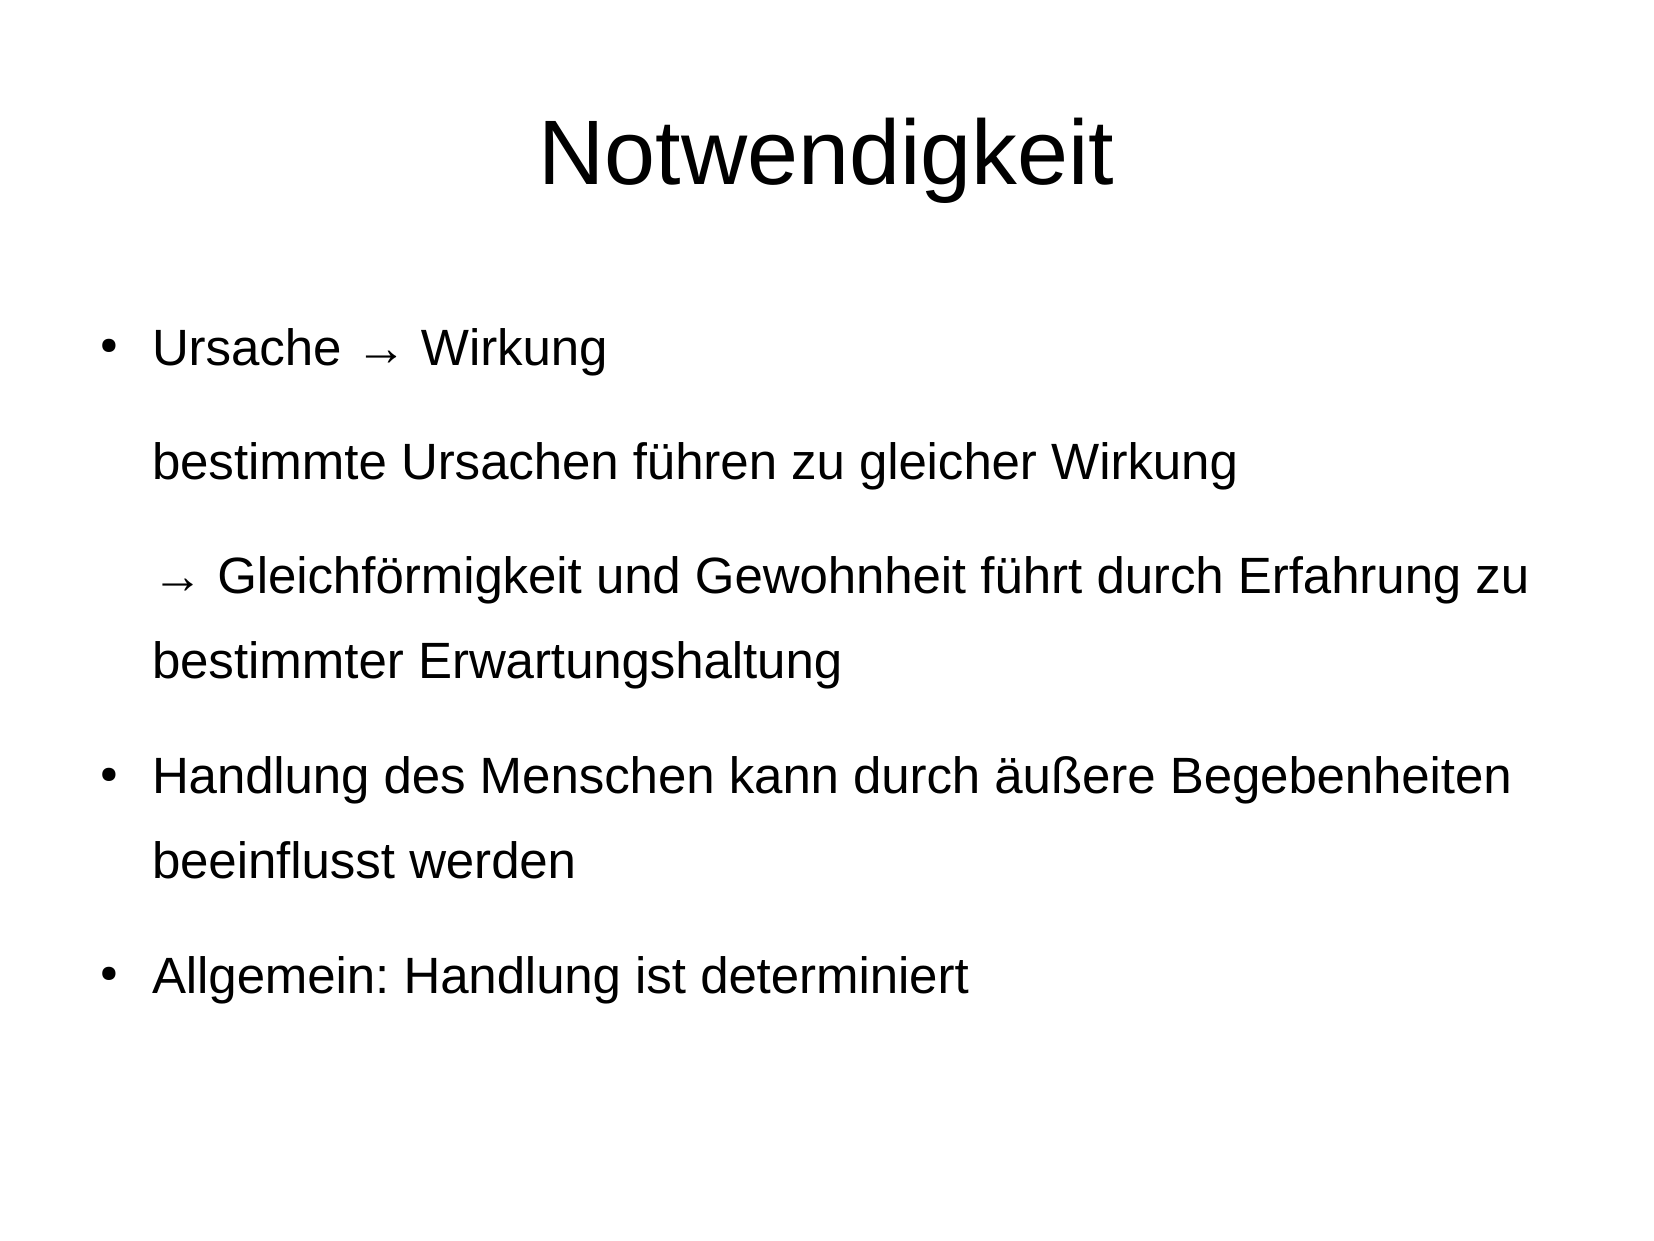

# Notwendigkeit
Ursache → Wirkung
bestimmte Ursachen führen zu gleicher Wirkung
→ Gleichförmigkeit und Gewohnheit führt durch Erfahrung zu bestimmter Erwartungshaltung
Handlung des Menschen kann durch äußere Begebenheiten beeinflusst werden
Allgemein: Handlung ist determiniert